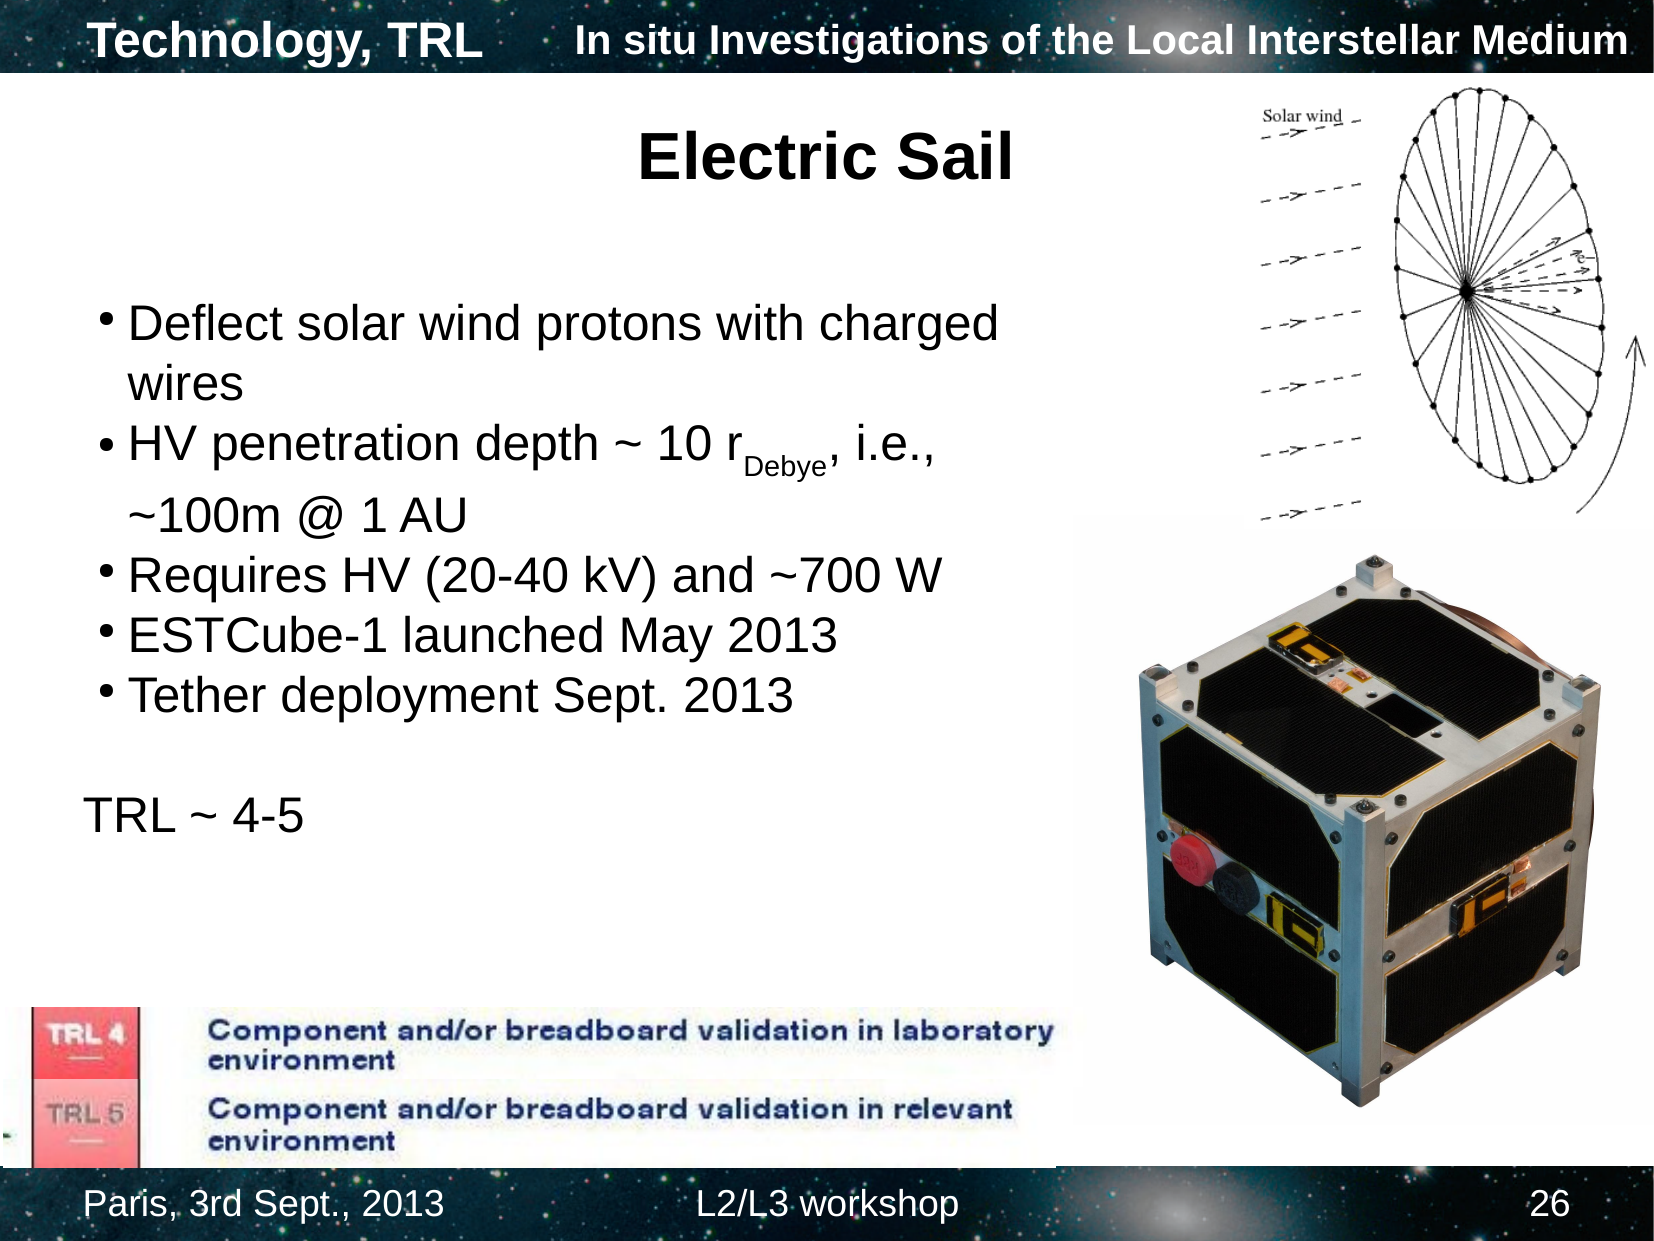

Technology, TRL
Electric Sail
Deflect solar wind protons with charged wires
HV penetration depth ~ 10 rDebye, i.e., ~100m @ 1 AU
Requires HV (20-40 kV) and ~700 W
ESTCube-1 launched May 2013
Tether deployment Sept. 2013
TRL ~ 4-5